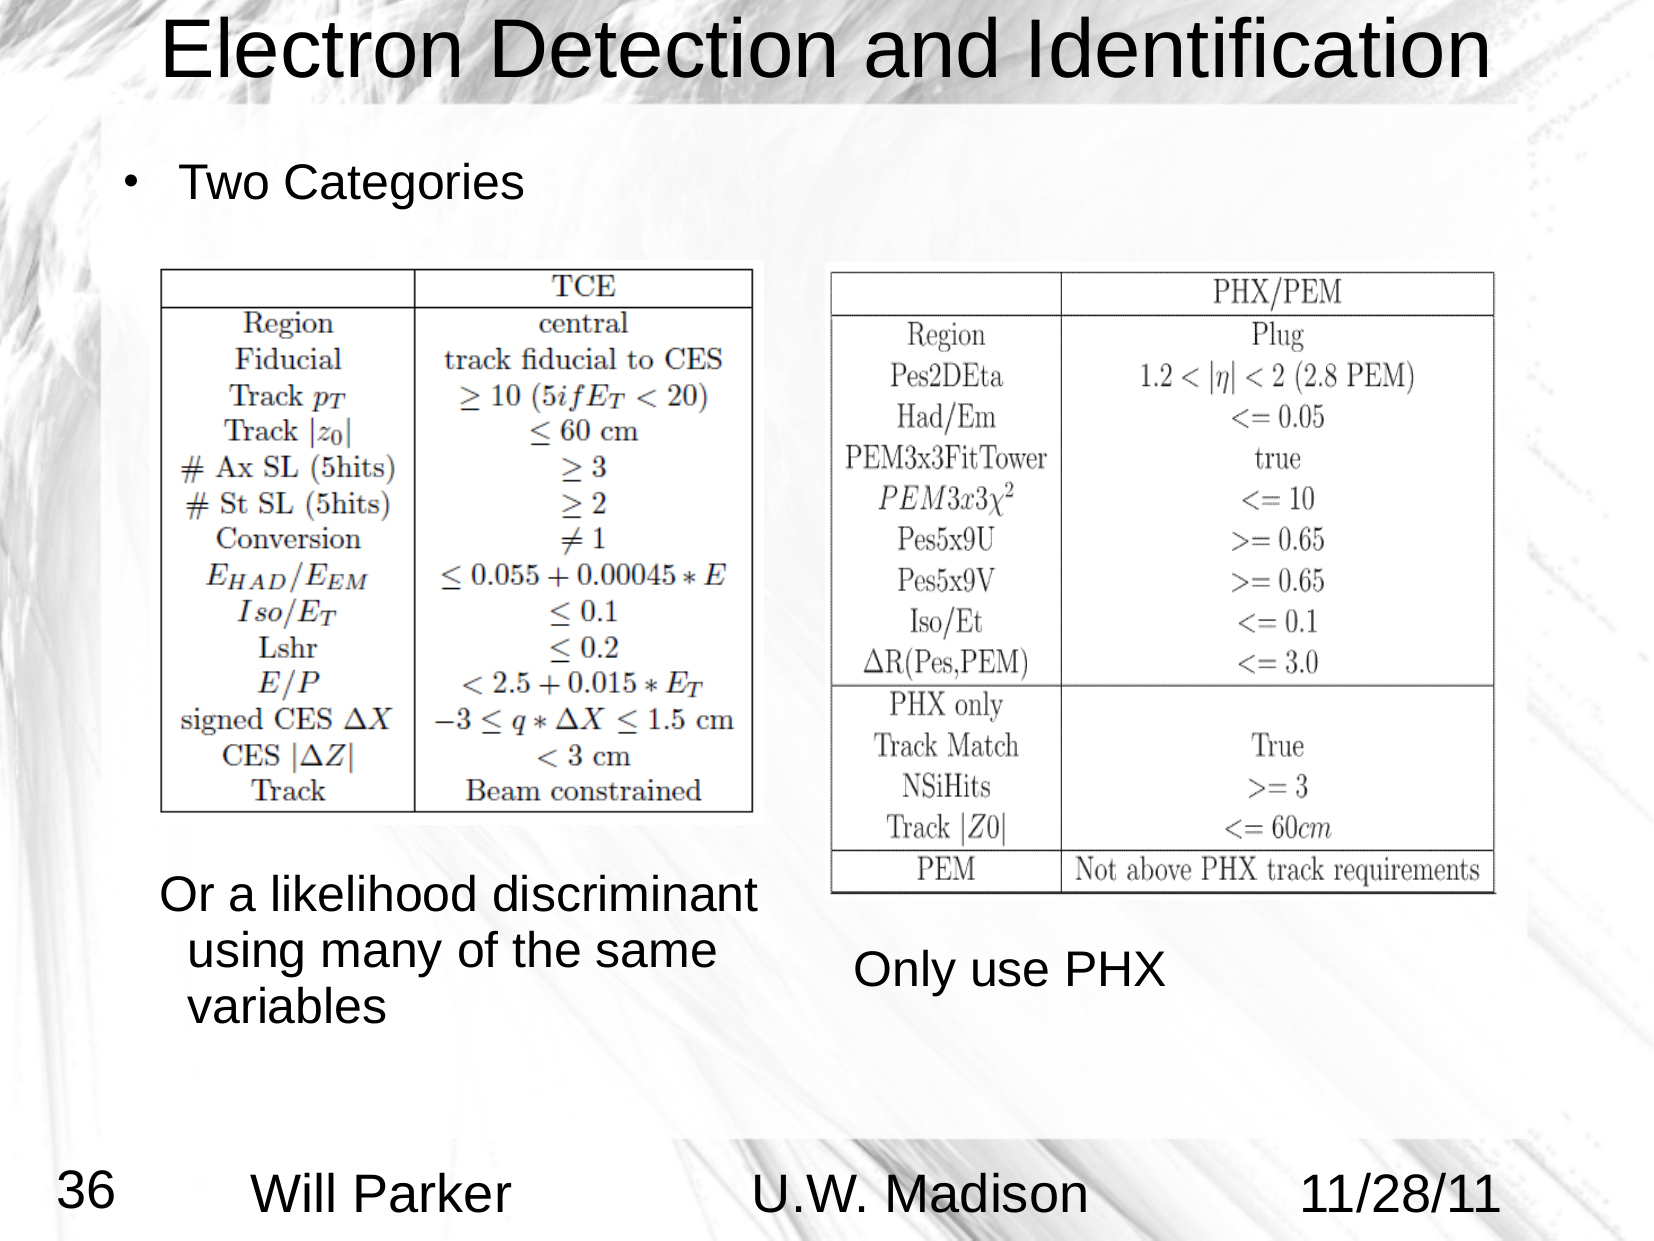

# Electron Detection and Identification
Two Categories
 Or a likelihood discriminant using many of the same variables
Only use PHX
36
 Will Parker U.W. Madison 11/28/11